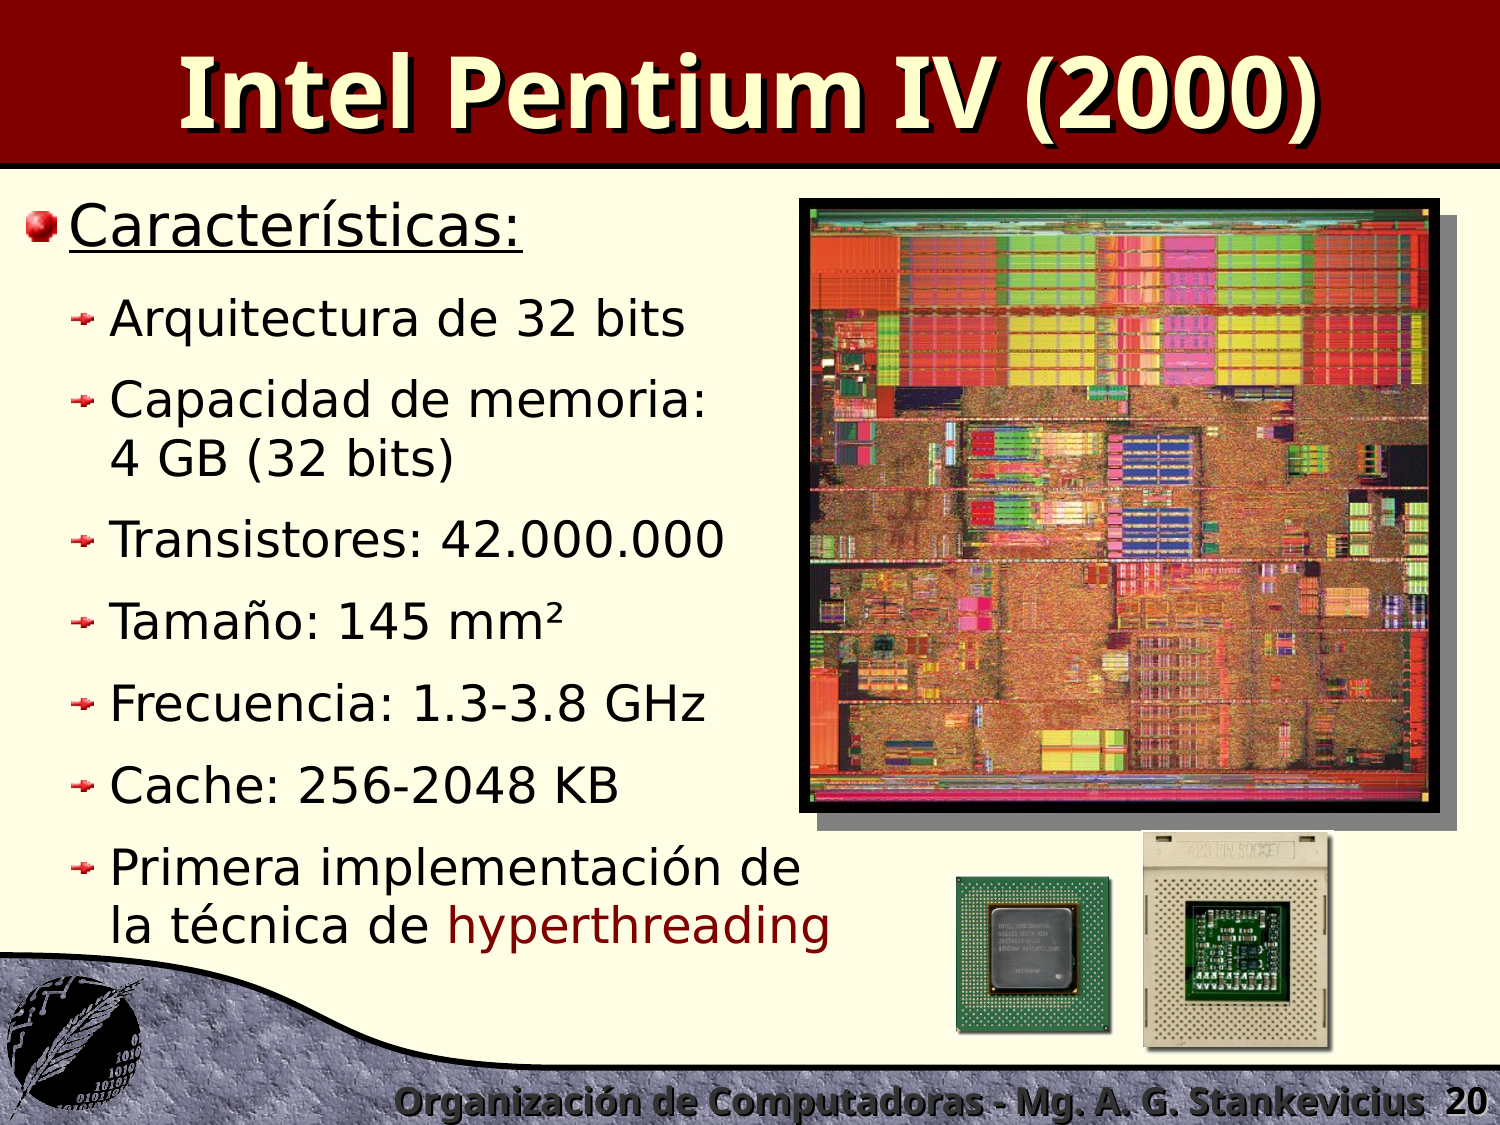

# Intel Pentium IV (2000)
Características:
Arquitectura de 32 bits
Capacidad de memoria:
4 GB (32 bits)
Transistores: 42.000.000
Tamaño: 145 mm²
Frecuencia: 1.3-3.8 GHz
Cache: 256-2048 KB
Primera implementación de
la técnica de hyperthreading
20